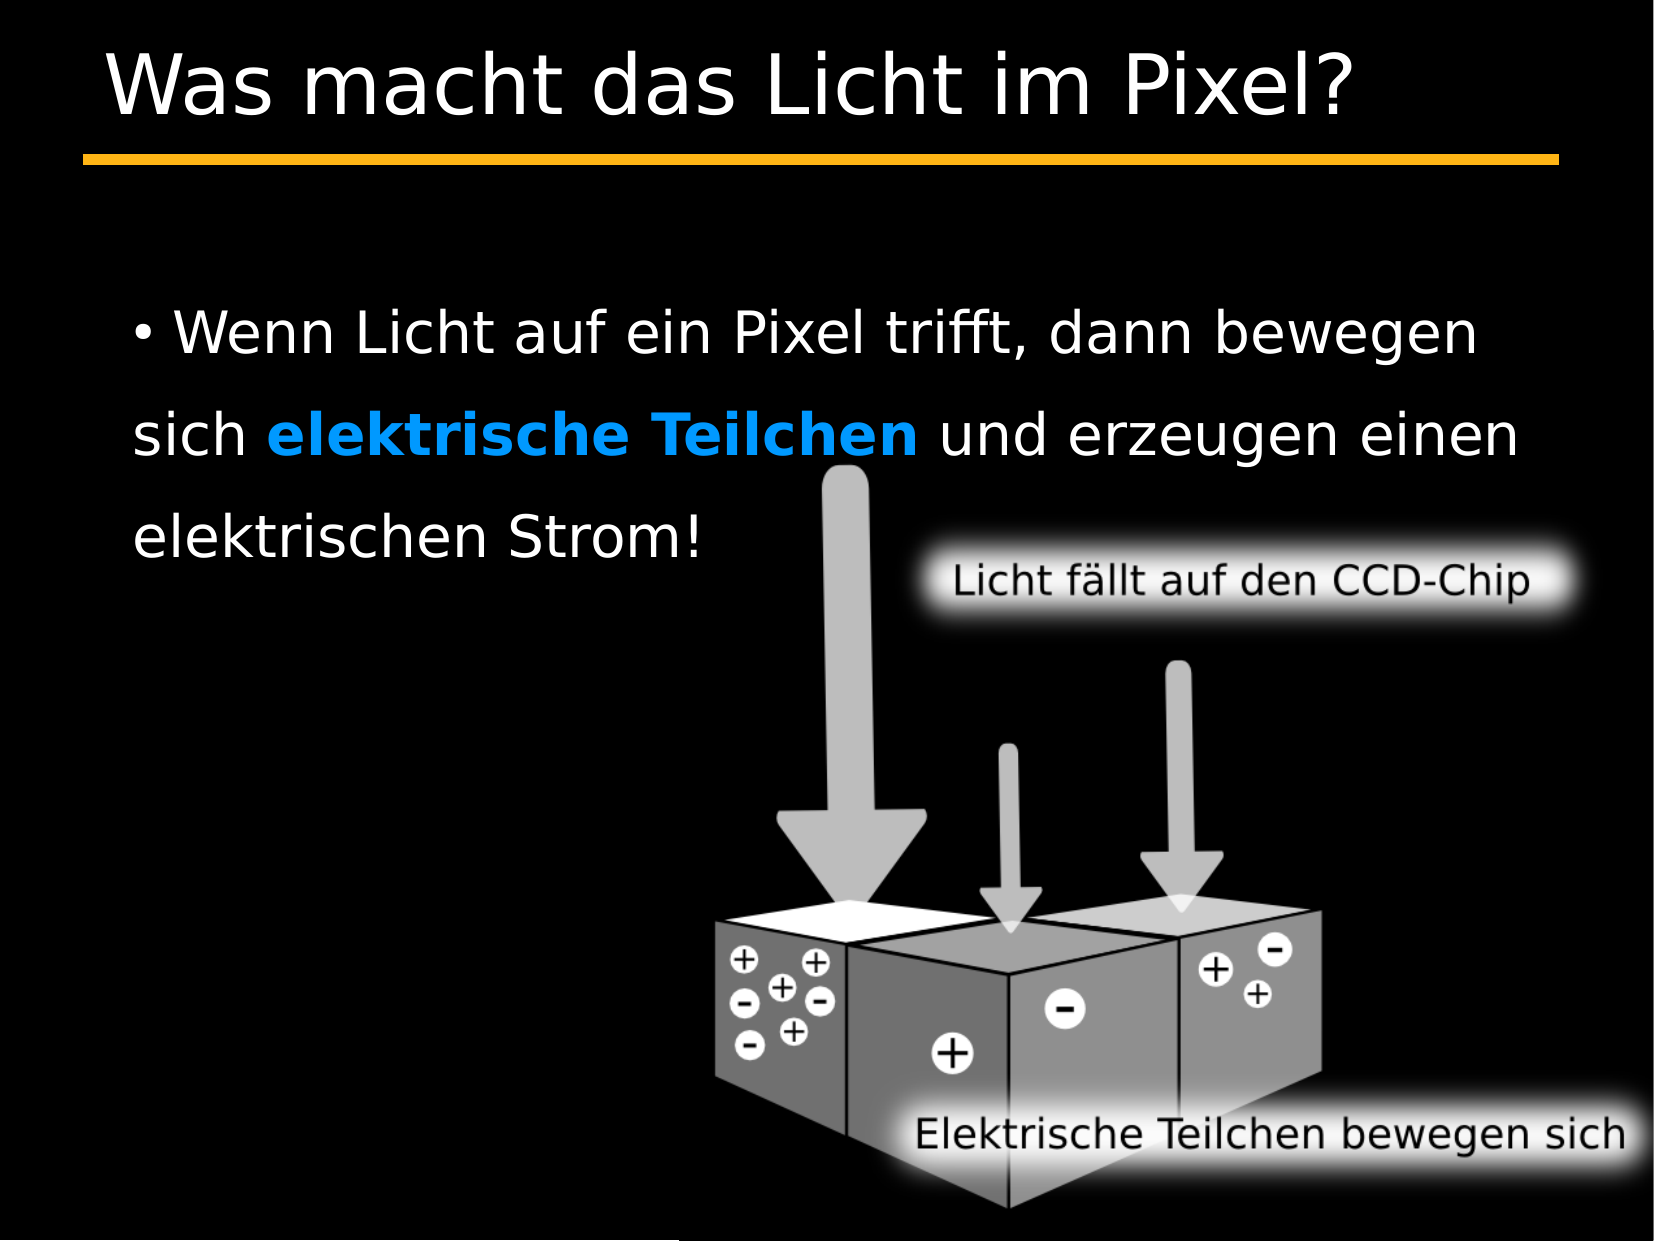

# Was macht das Licht im Pixel?
 Wenn Licht auf ein Pixel trifft, dann bewegen sich elektrische Teilchen und erzeugen einen elektrischen Strom!